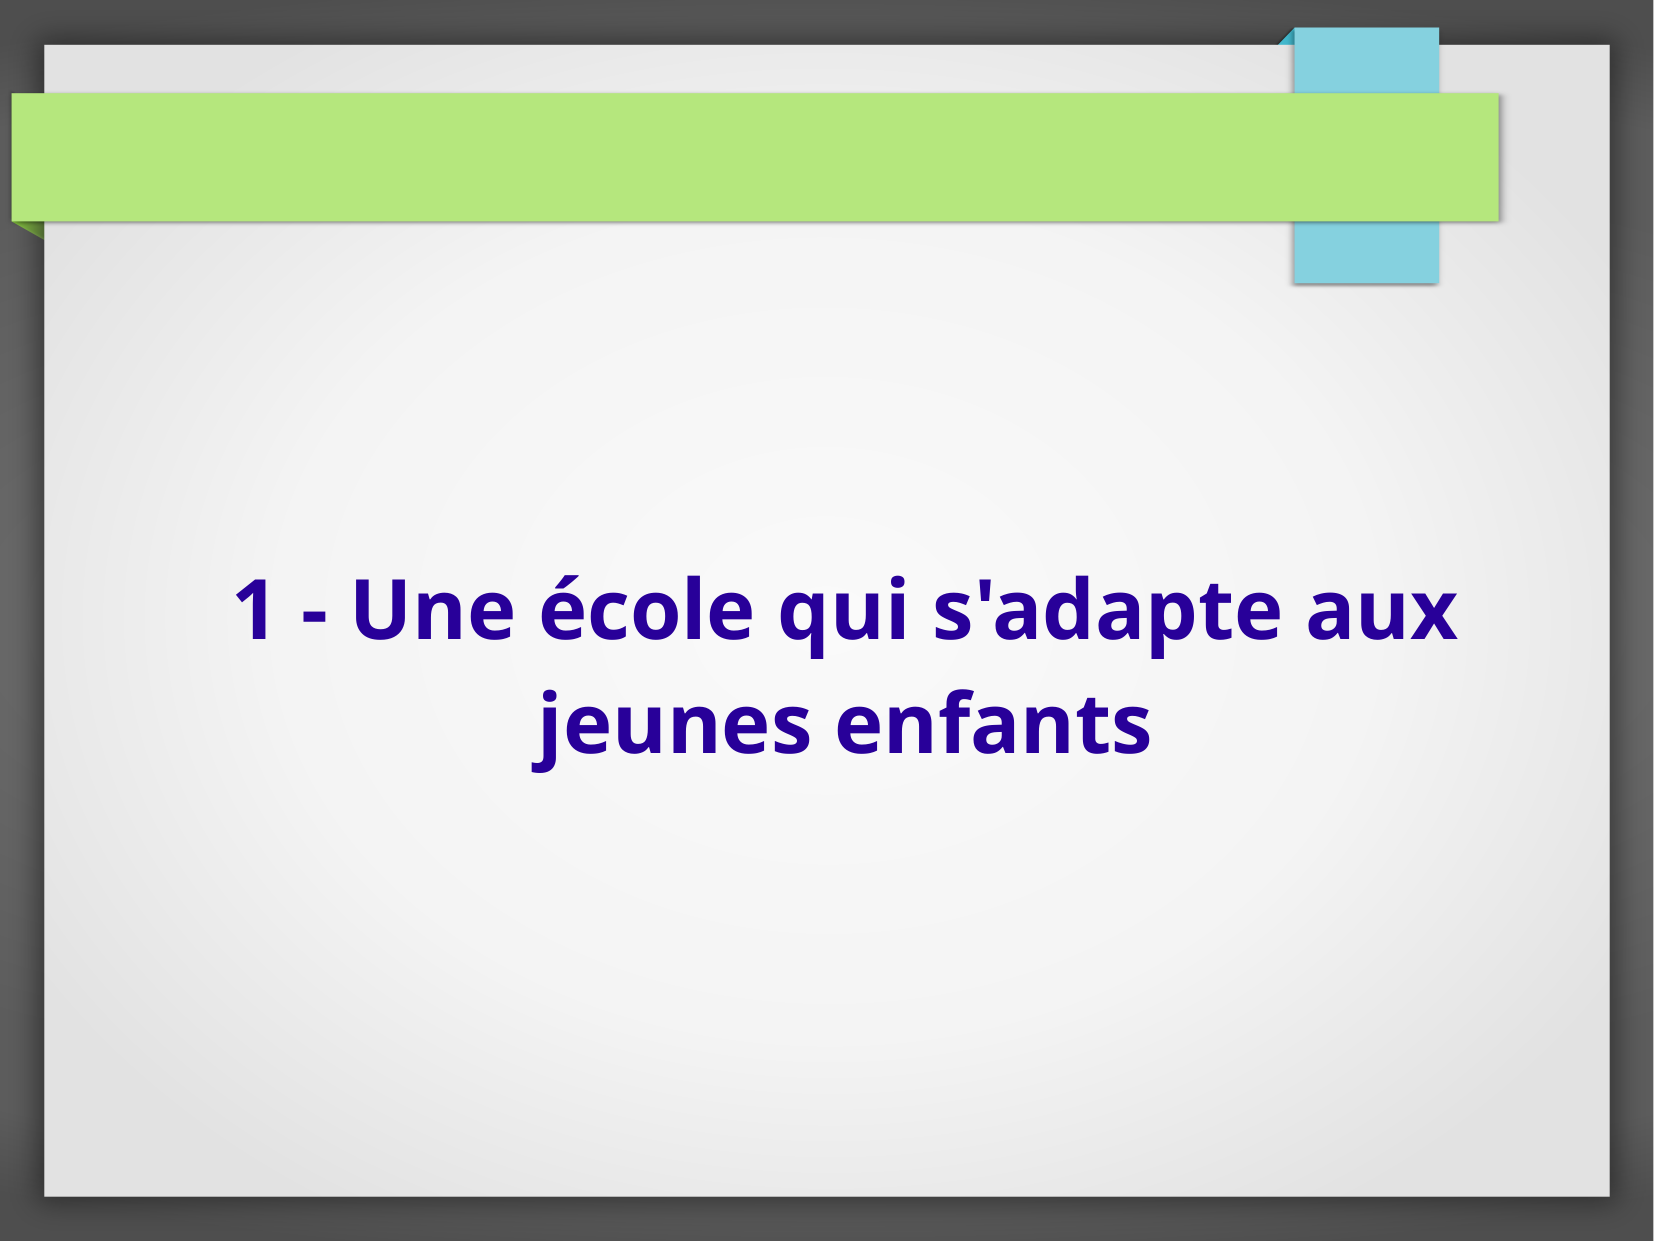

# 1 - Une école qui s'adapte aux jeunes enfants